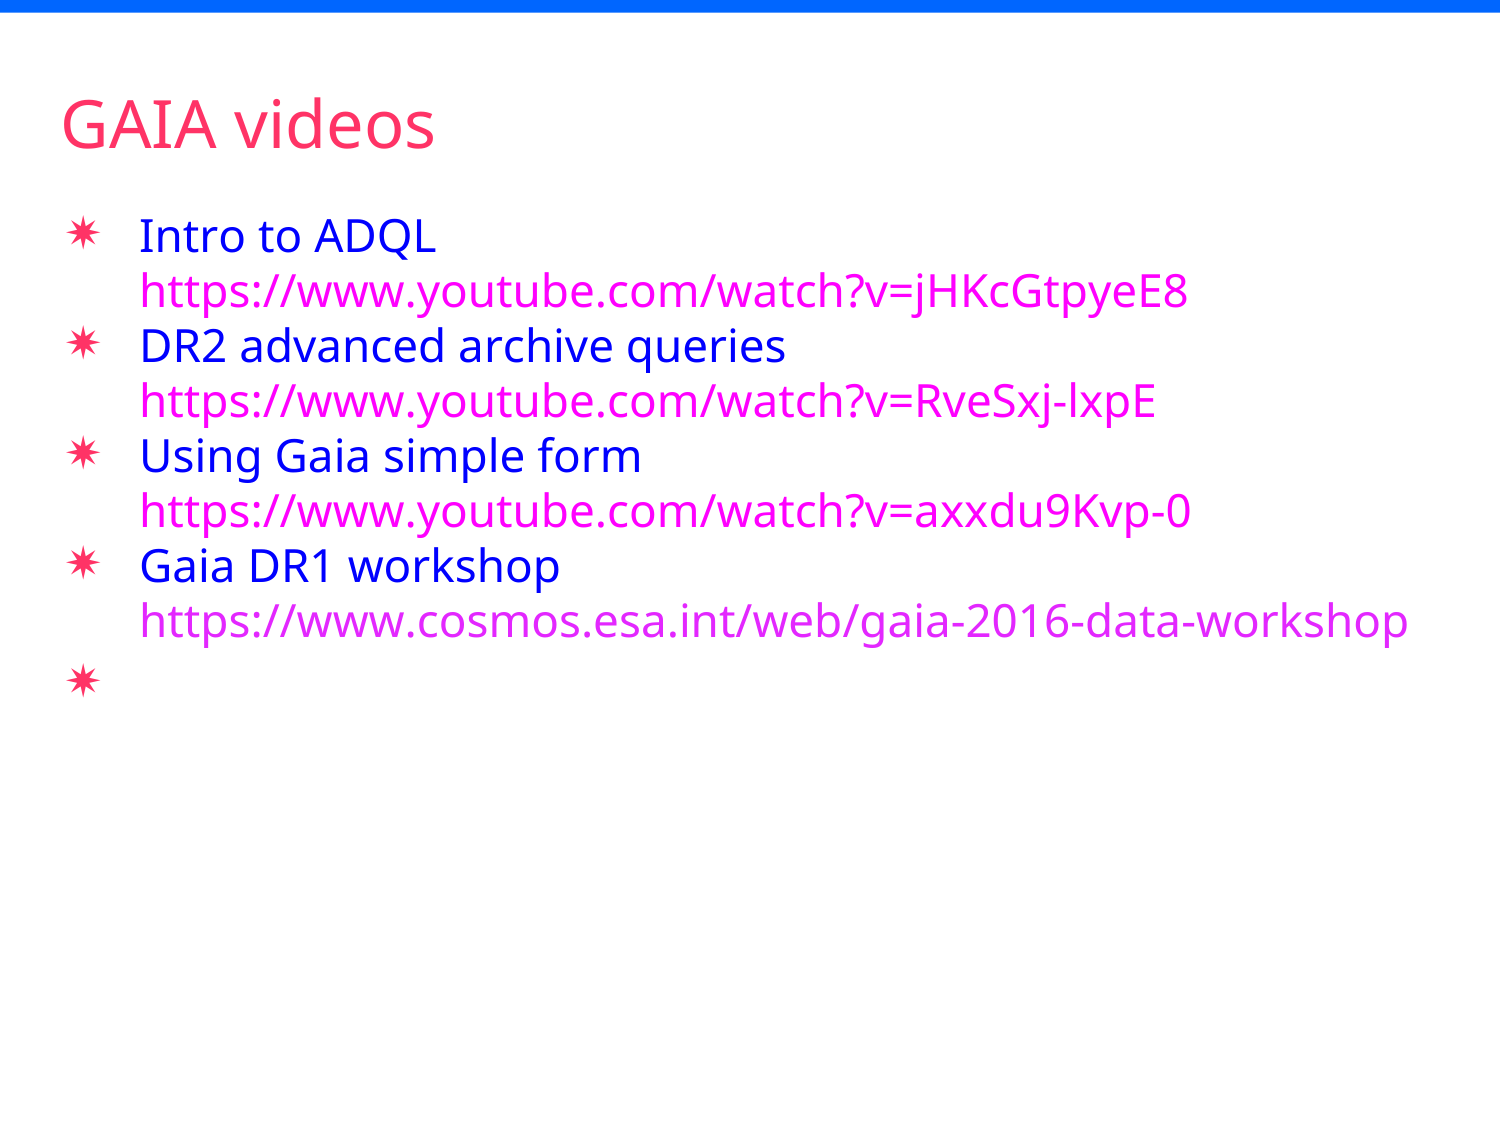

GAIA videos
Intro to ADQL
https://www.youtube.com/watch?v=jHKcGtpyeE8
DR2 advanced archive queries
https://www.youtube.com/watch?v=RveSxj-lxpE
Using Gaia simple form
https://www.youtube.com/watch?v=axxdu9Kvp-0
Gaia DR1 workshop
https://www.cosmos.esa.int/web/gaia-2016-data-workshop
66